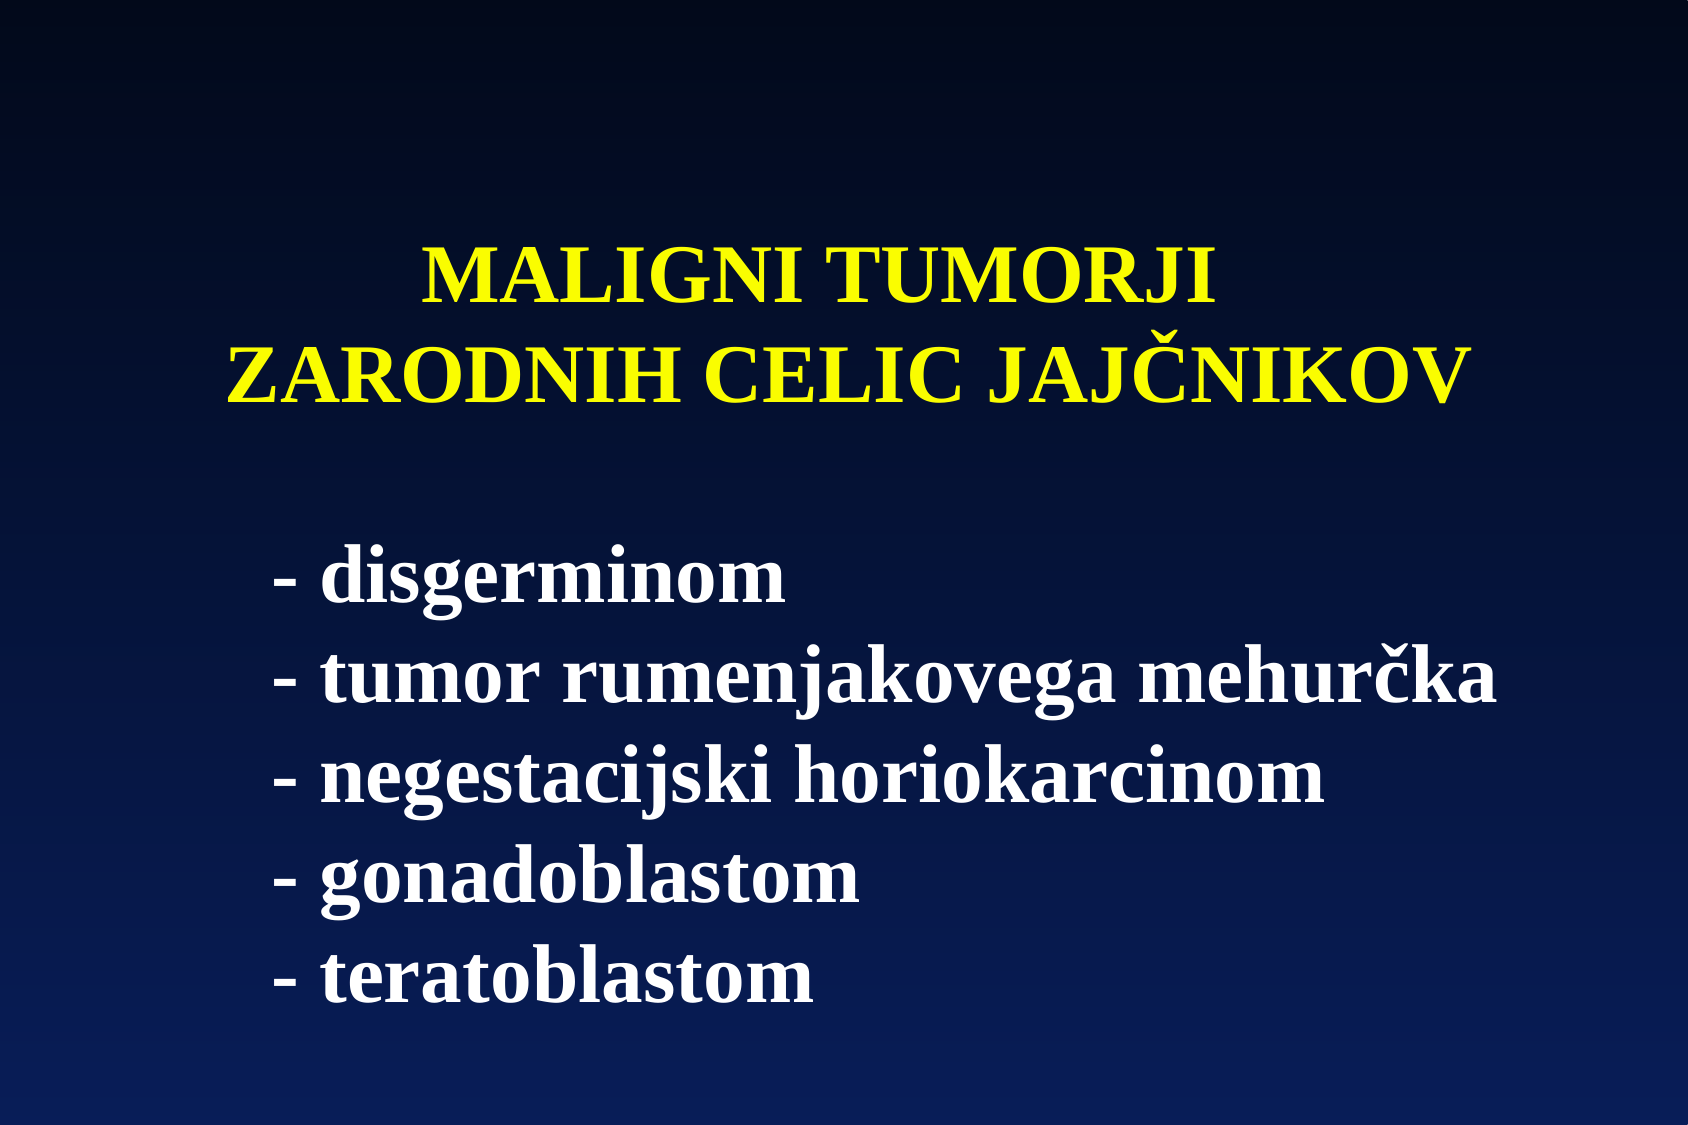

# MALIGNI TUMORJI ZARODNIH CELIC JAJČNIKOV - disgerminom - tumor rumenjakovega mehurčka - negestacijski horiokarcinom - gonadoblastom - teratoblastom